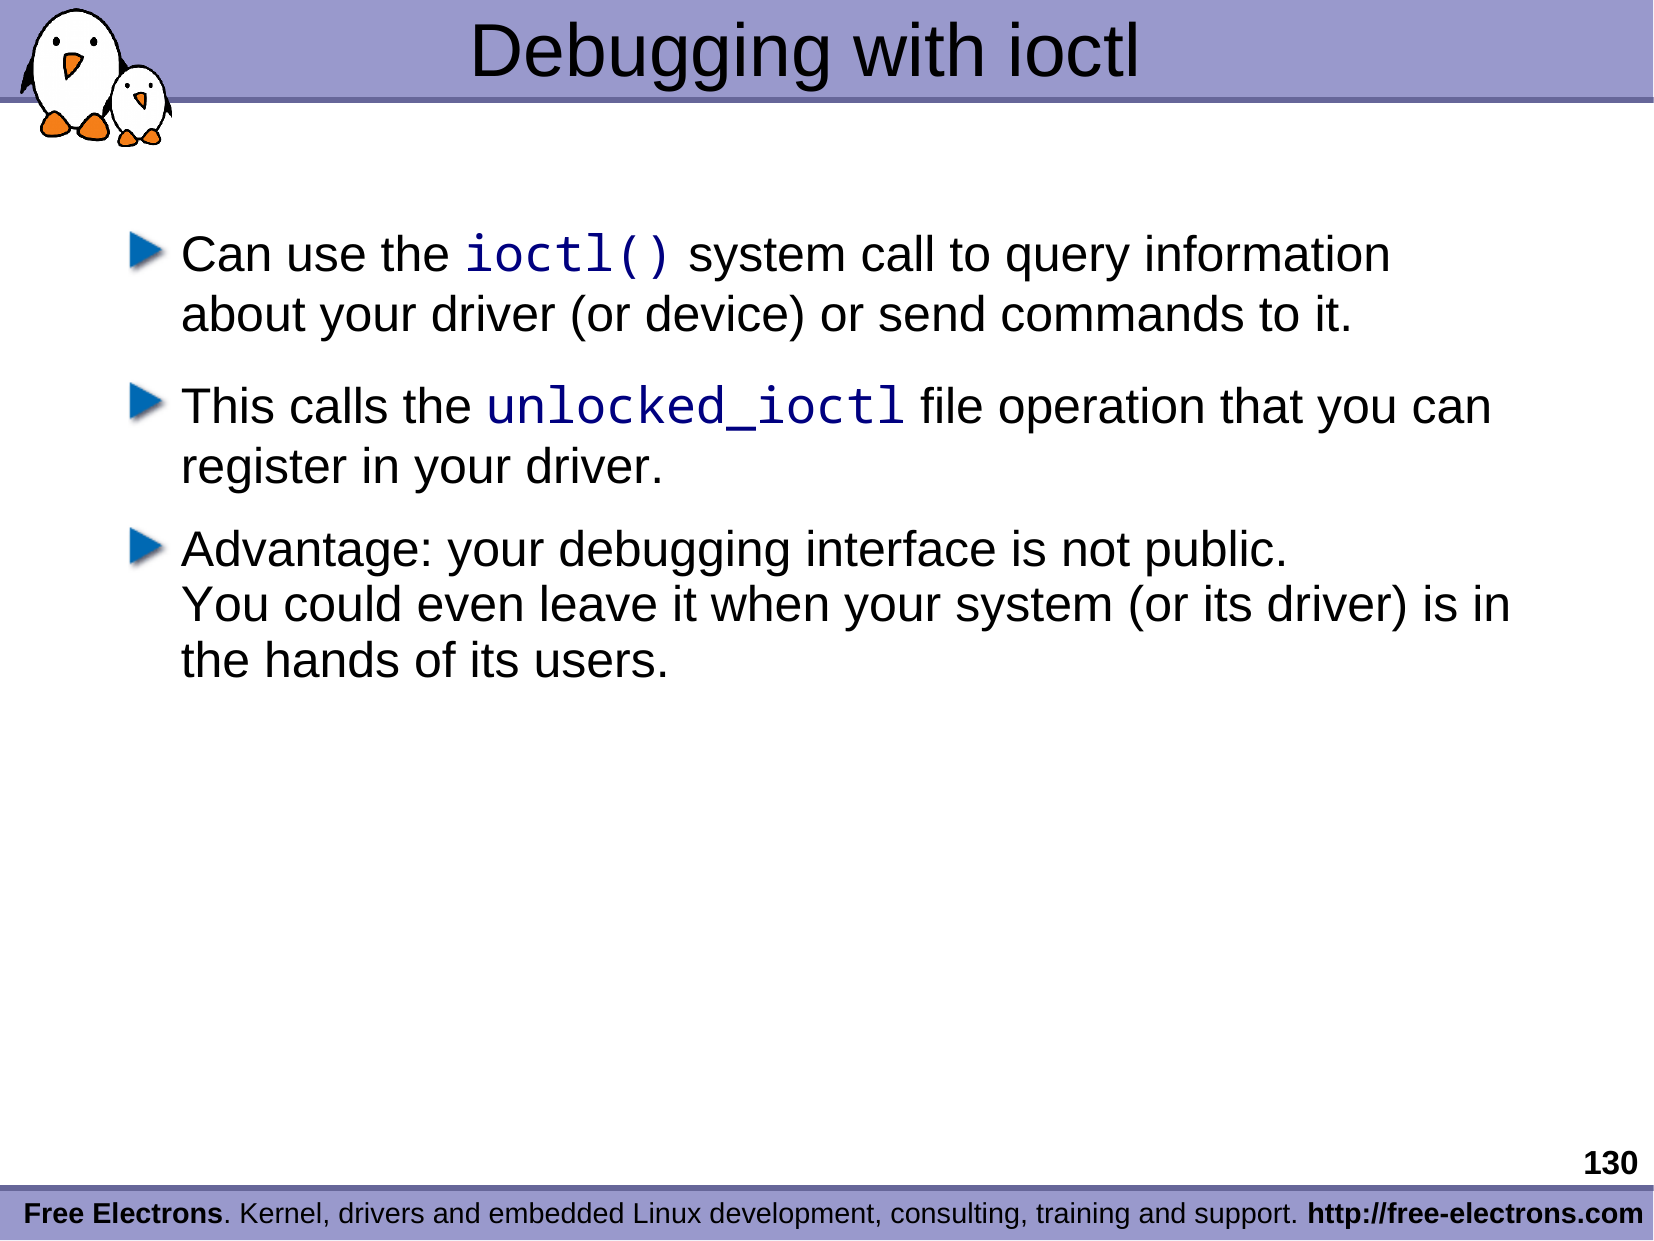

# Debugging with ioctl
Can use the ioctl() system call to query information about your driver (or device) or send commands to it.
This calls the unlocked_ioctl file operation that you can register in your driver.
Advantage: your debugging interface is not public.
You could even leave it when your system (or its driver) is in the hands of its users.